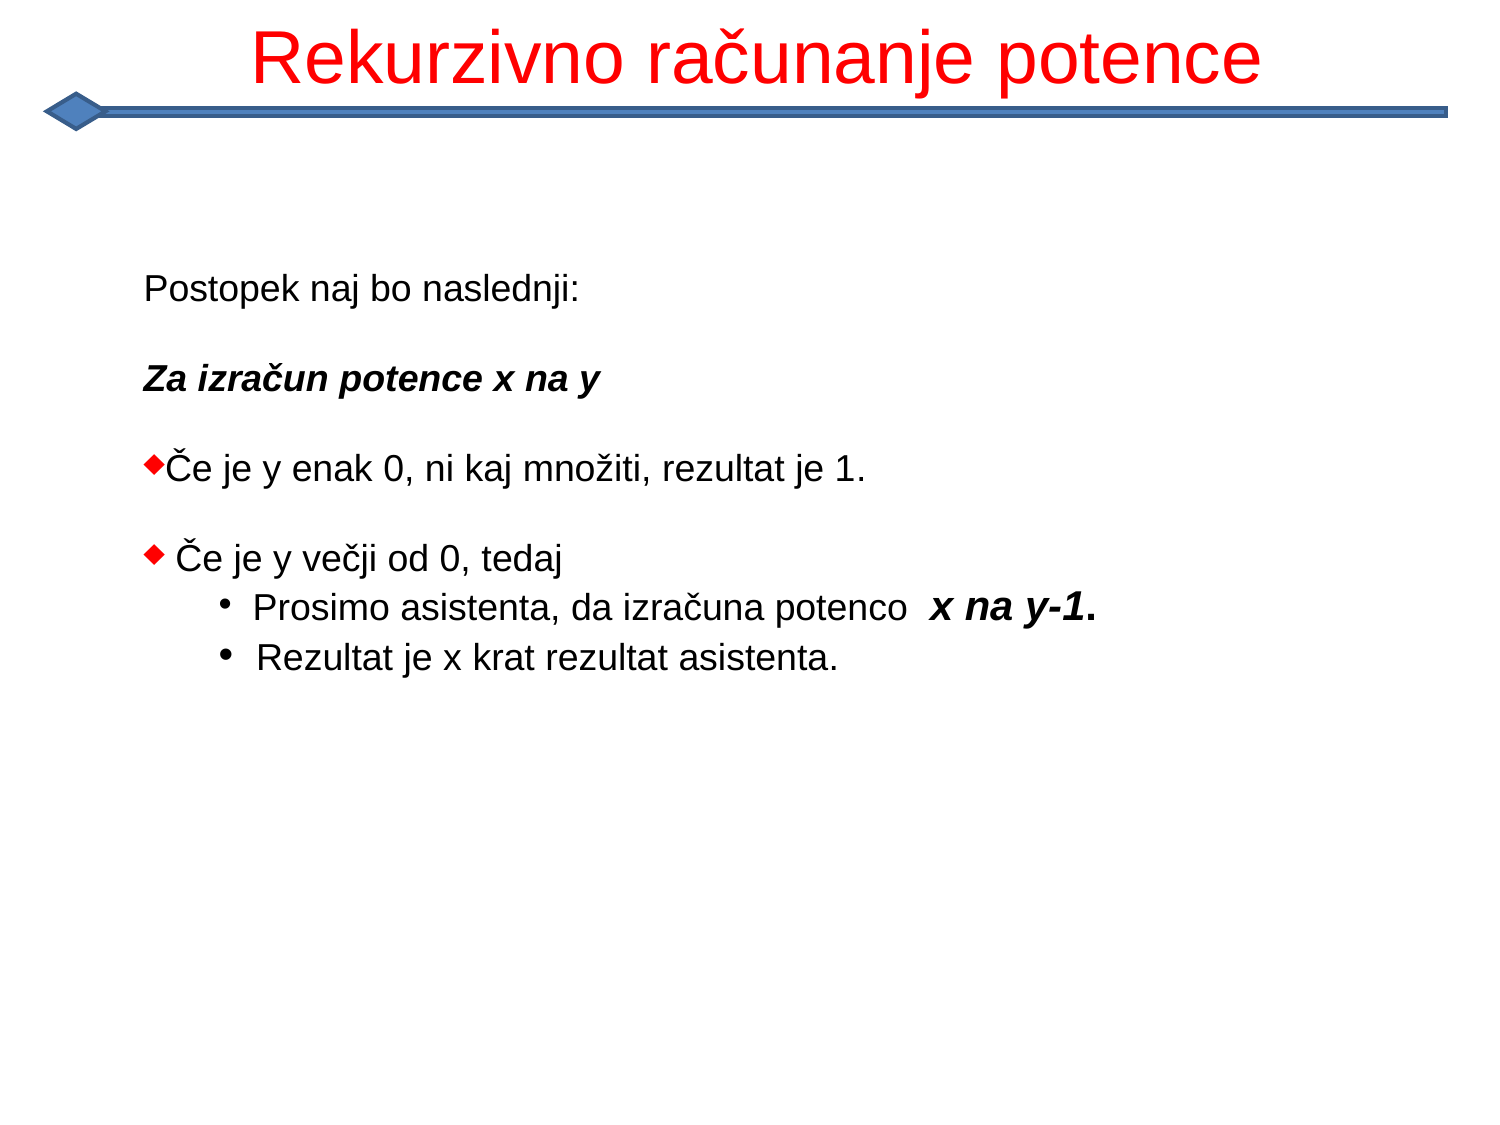

# Rekurzivno računanje potence
Postopek naj bo naslednji:
Za izračun potence x na y
Če je y enak 0, ni kaj množiti, rezultat je 1.
 Če je y večji od 0, tedaj
 Prosimo asistenta, da izračuna potenco x na y-1.
 Rezultat je x krat rezultat asistenta.